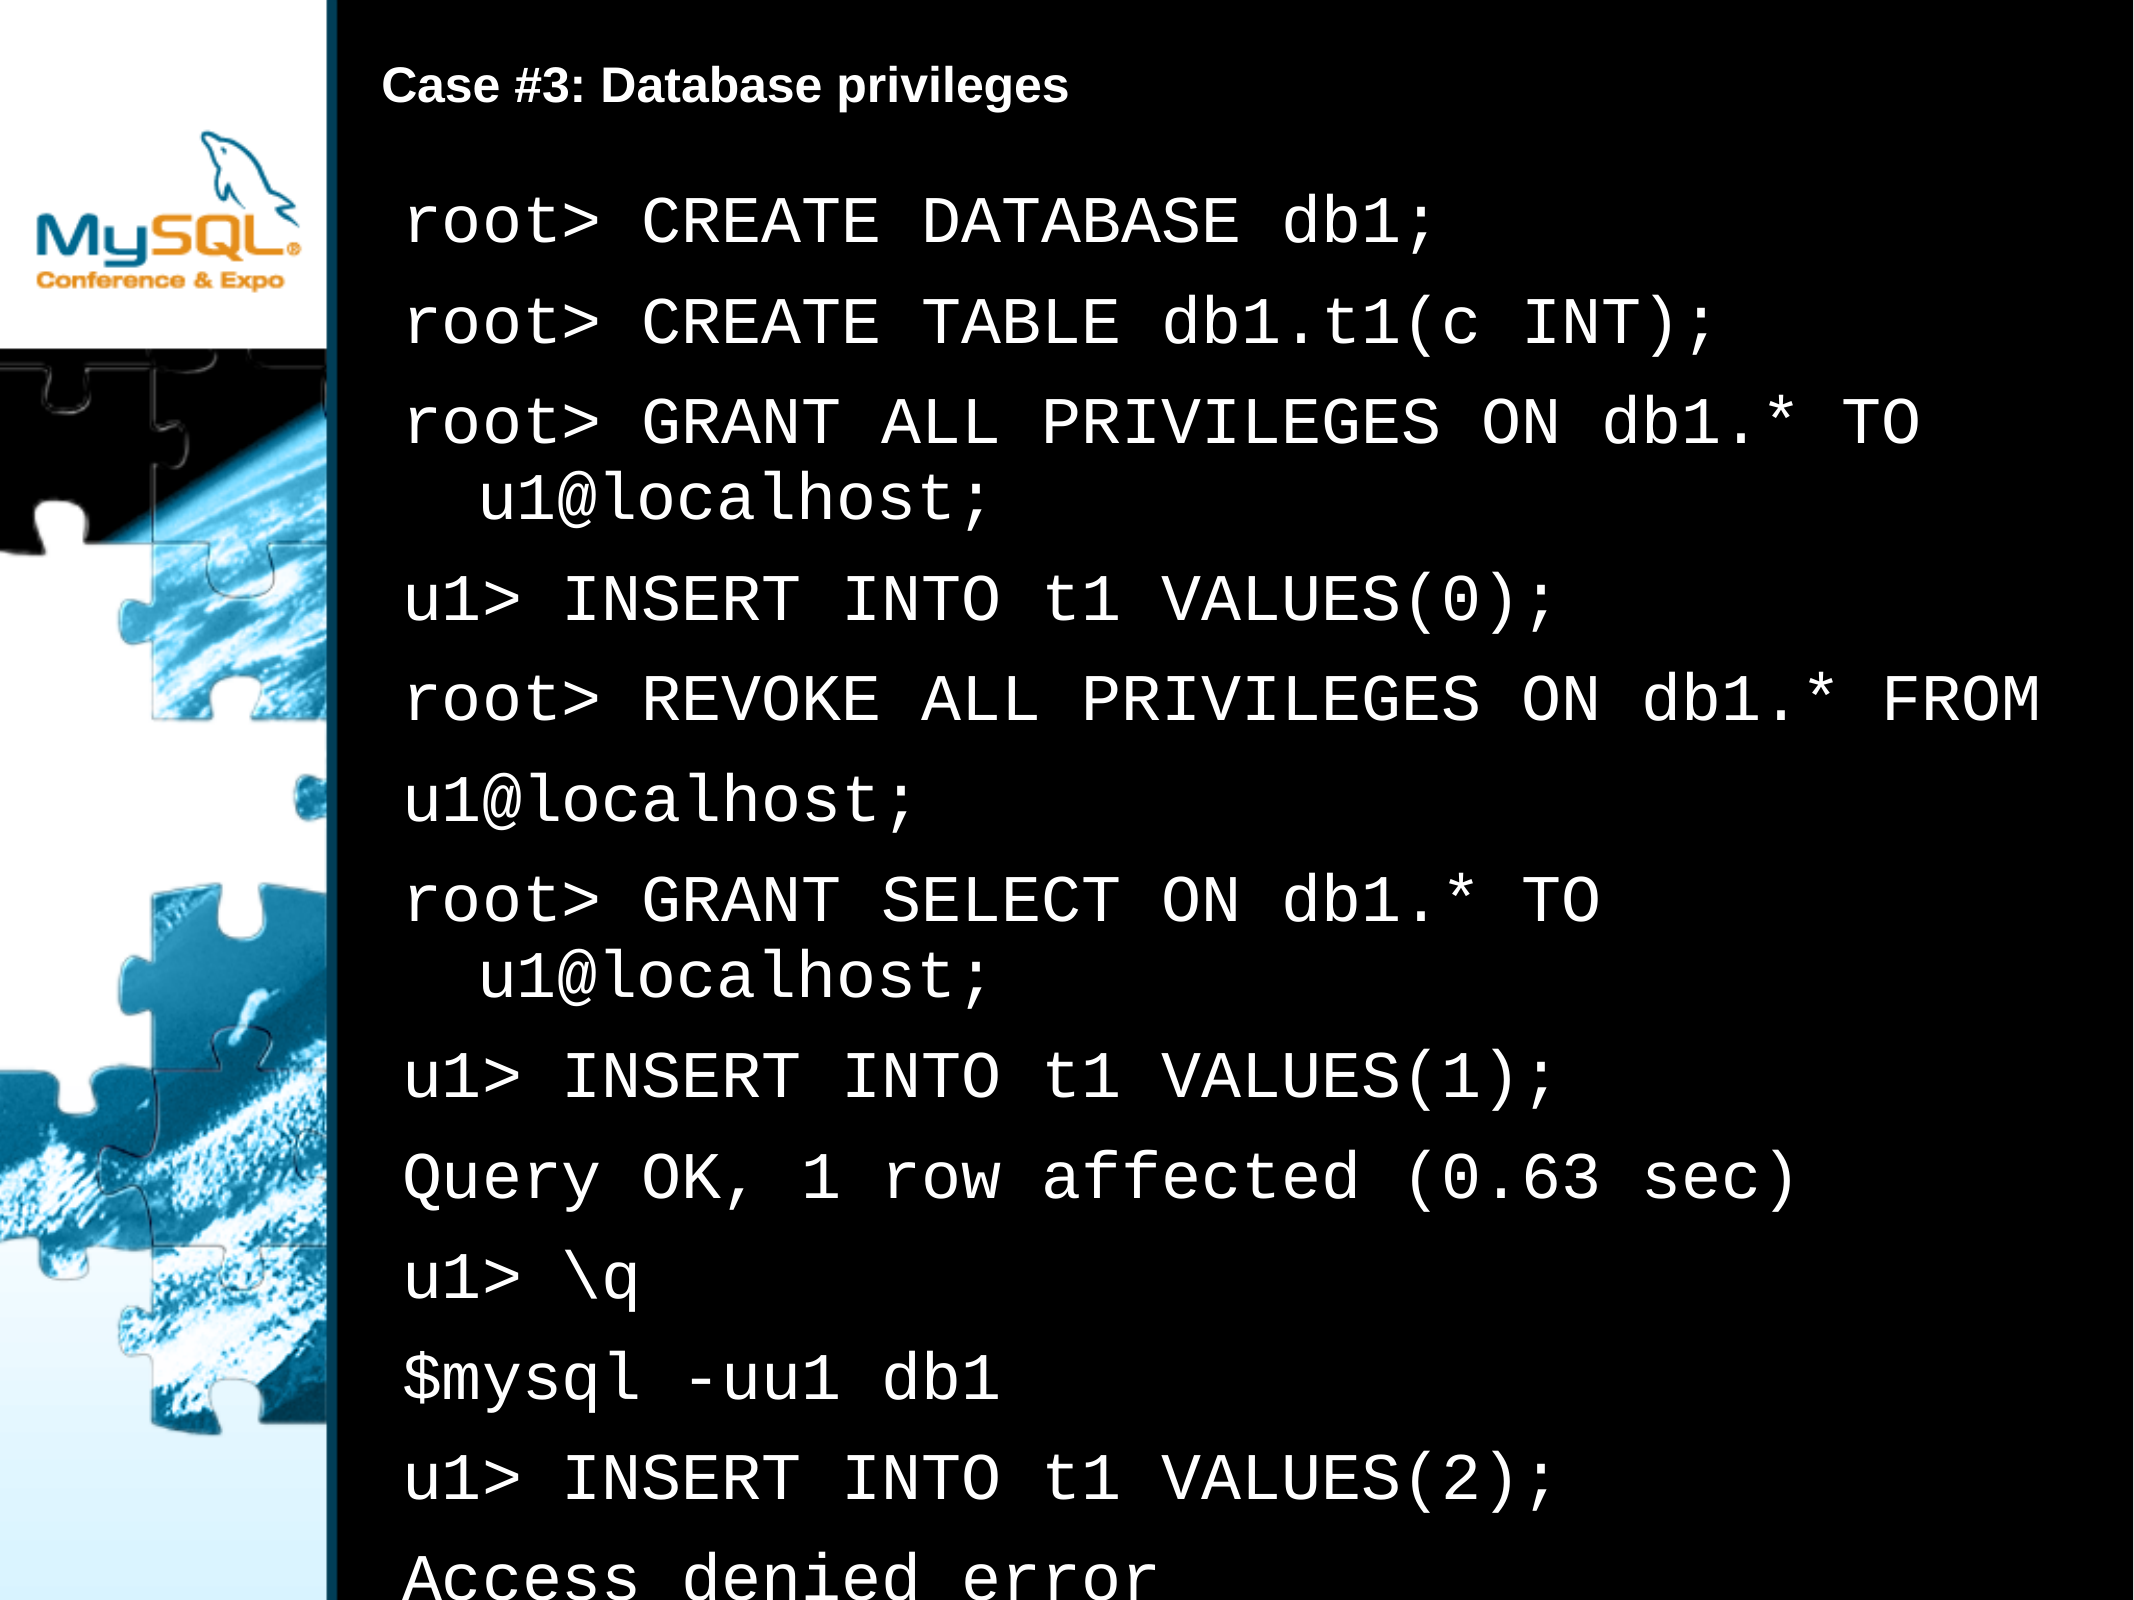

# Case #3: Database privileges
root> CREATE DATABASE db1;
root> CREATE TABLE db1.t1(c INT);
root> GRANT ALL PRIVILEGES ON db1.* TO u1@localhost;
u1> INSERT INTO t1 VALUES(0);
root> REVOKE ALL PRIVILEGES ON db1.* FROM
u1@localhost;
root> GRANT SELECT ON db1.* TO u1@localhost;
u1> INSERT INTO t1 VALUES(1);
Query OK, 1 row affected (0.63 sec)
u1> \q
$mysql -uu1 db1
u1> INSERT INTO t1 VALUES(2);
Access denied error